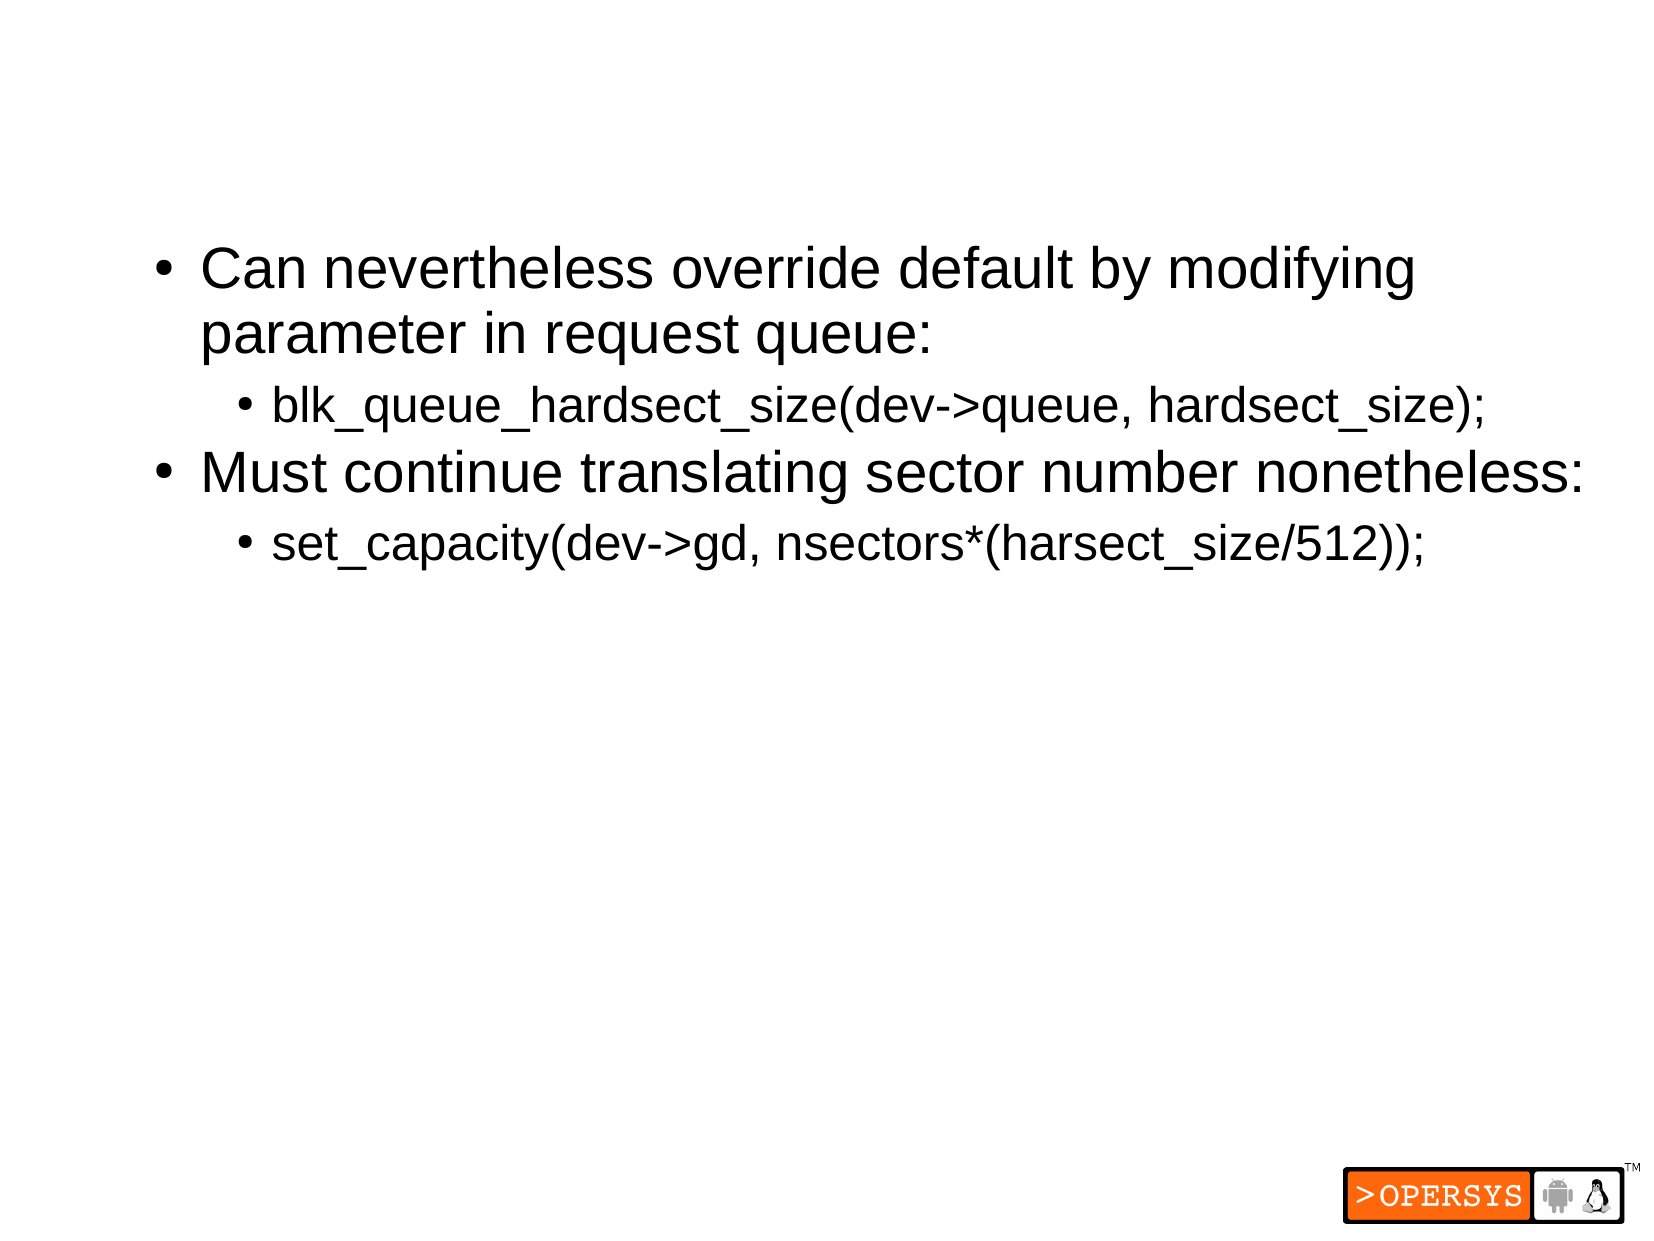

# Can nevertheless override default by modifying parameter in request queue:
blk_queue_hardsect_size(dev->queue, hardsect_size);
Must continue translating sector number nonetheless:
set_capacity(dev->gd, nsectors*(harsect_size/512));